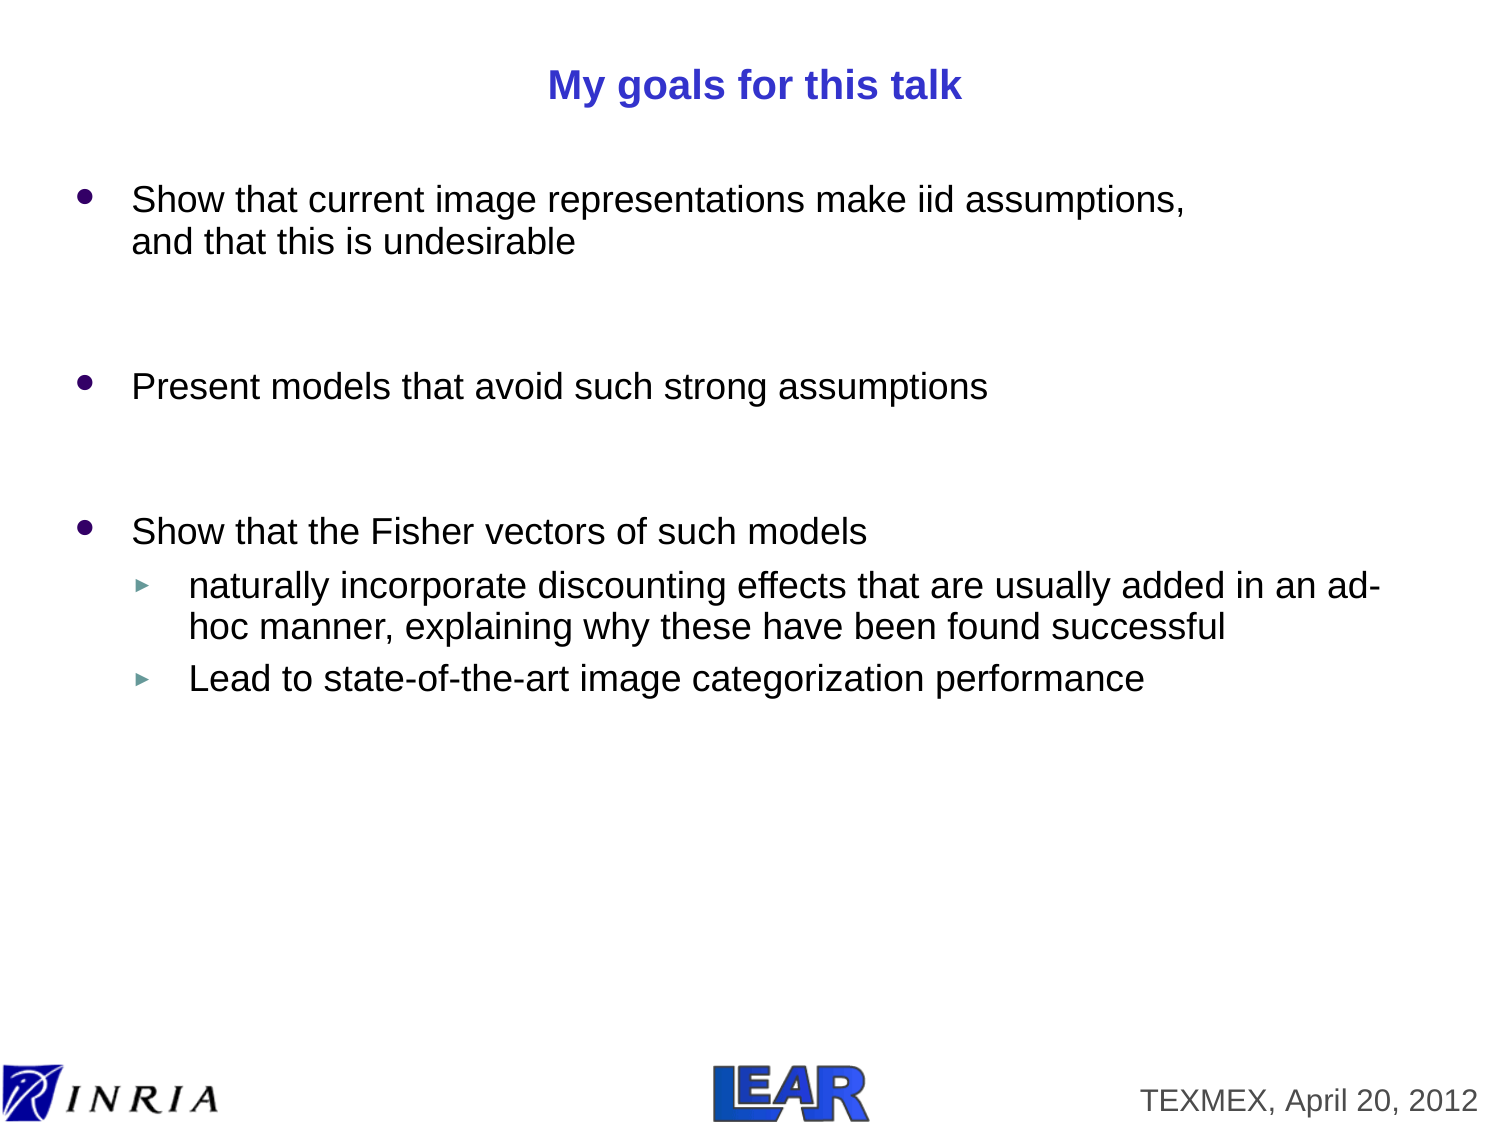

# My goals for this talk
Show that current image representations make iid assumptions, 	 and that this is undesirable
Present models that avoid such strong assumptions
Show that the Fisher vectors of such models
naturally incorporate discounting effects that are usually added in an ad-hoc manner, explaining why these have been found successful
Lead to state-of-the-art image categorization performance